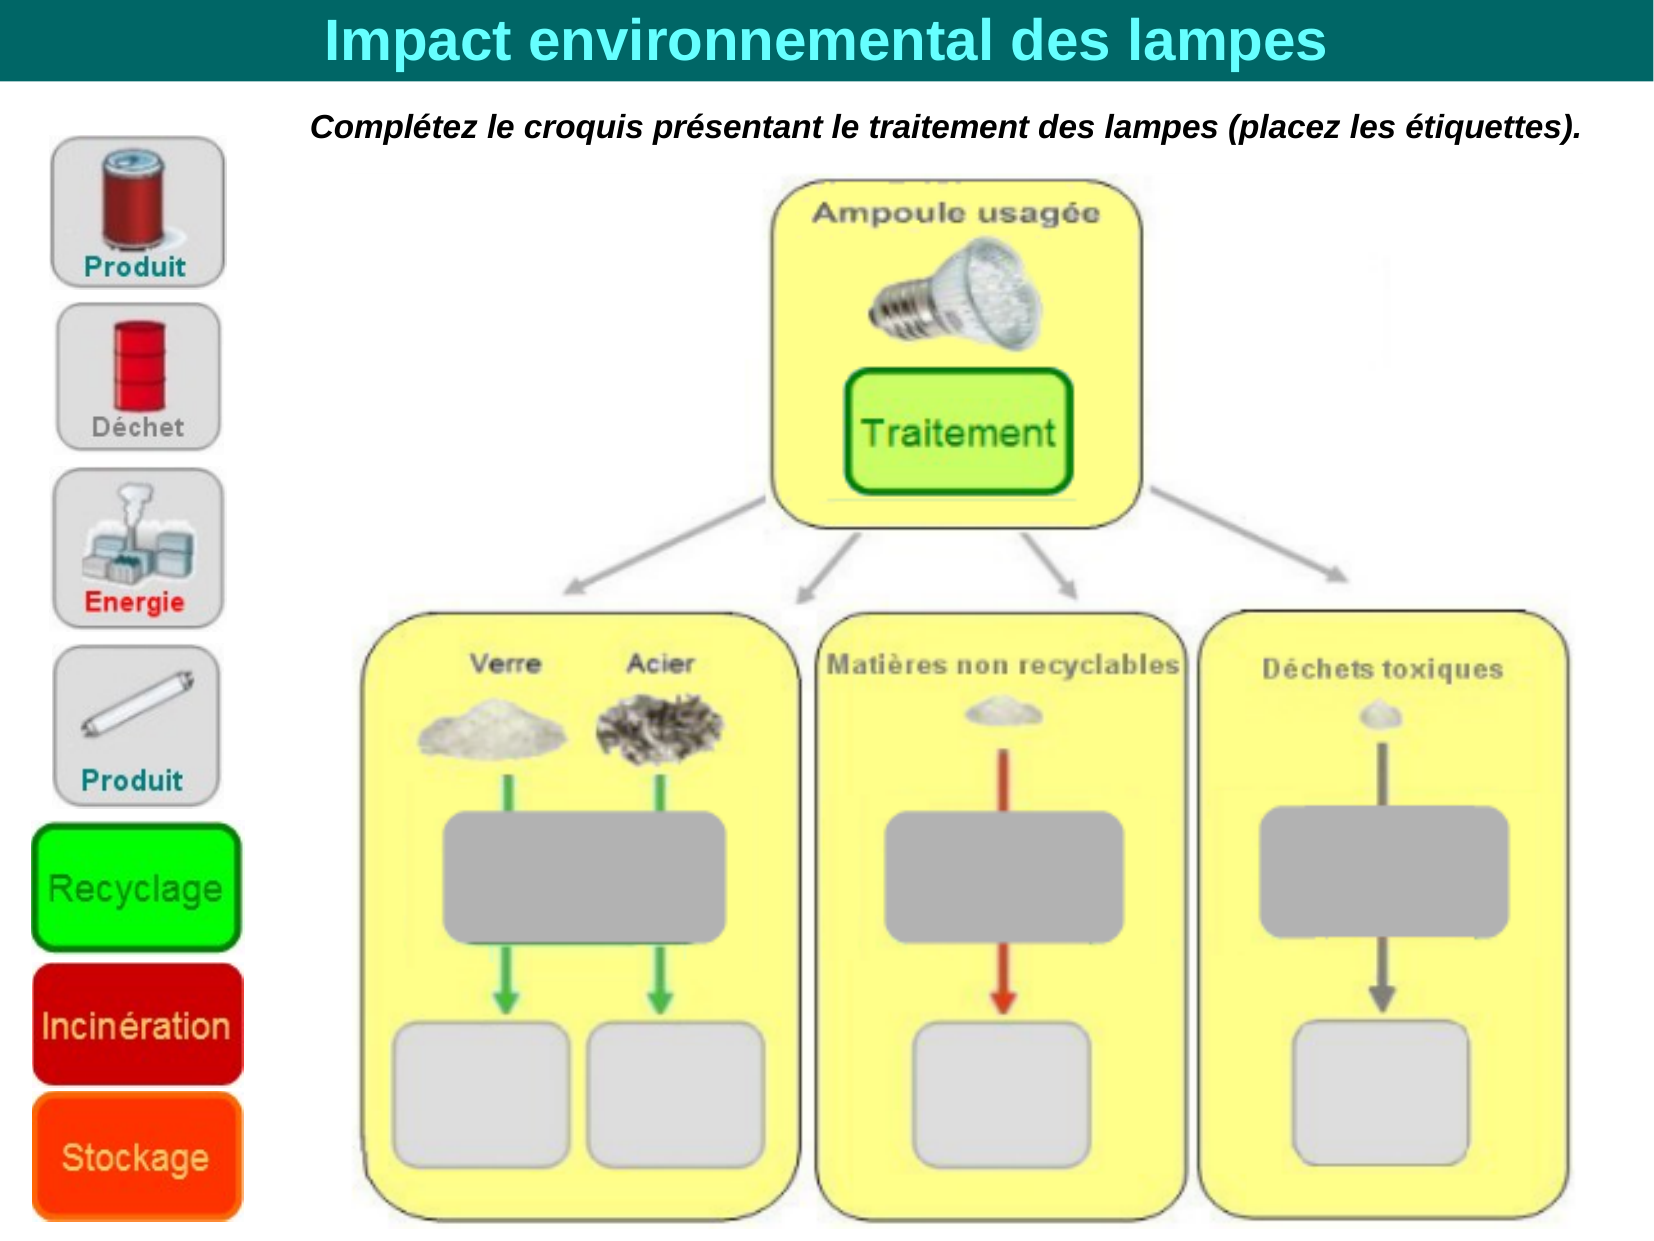

Impact environnemental des lampes
Complétez le croquis présentant le traitement des lampes (placez les étiquettes).